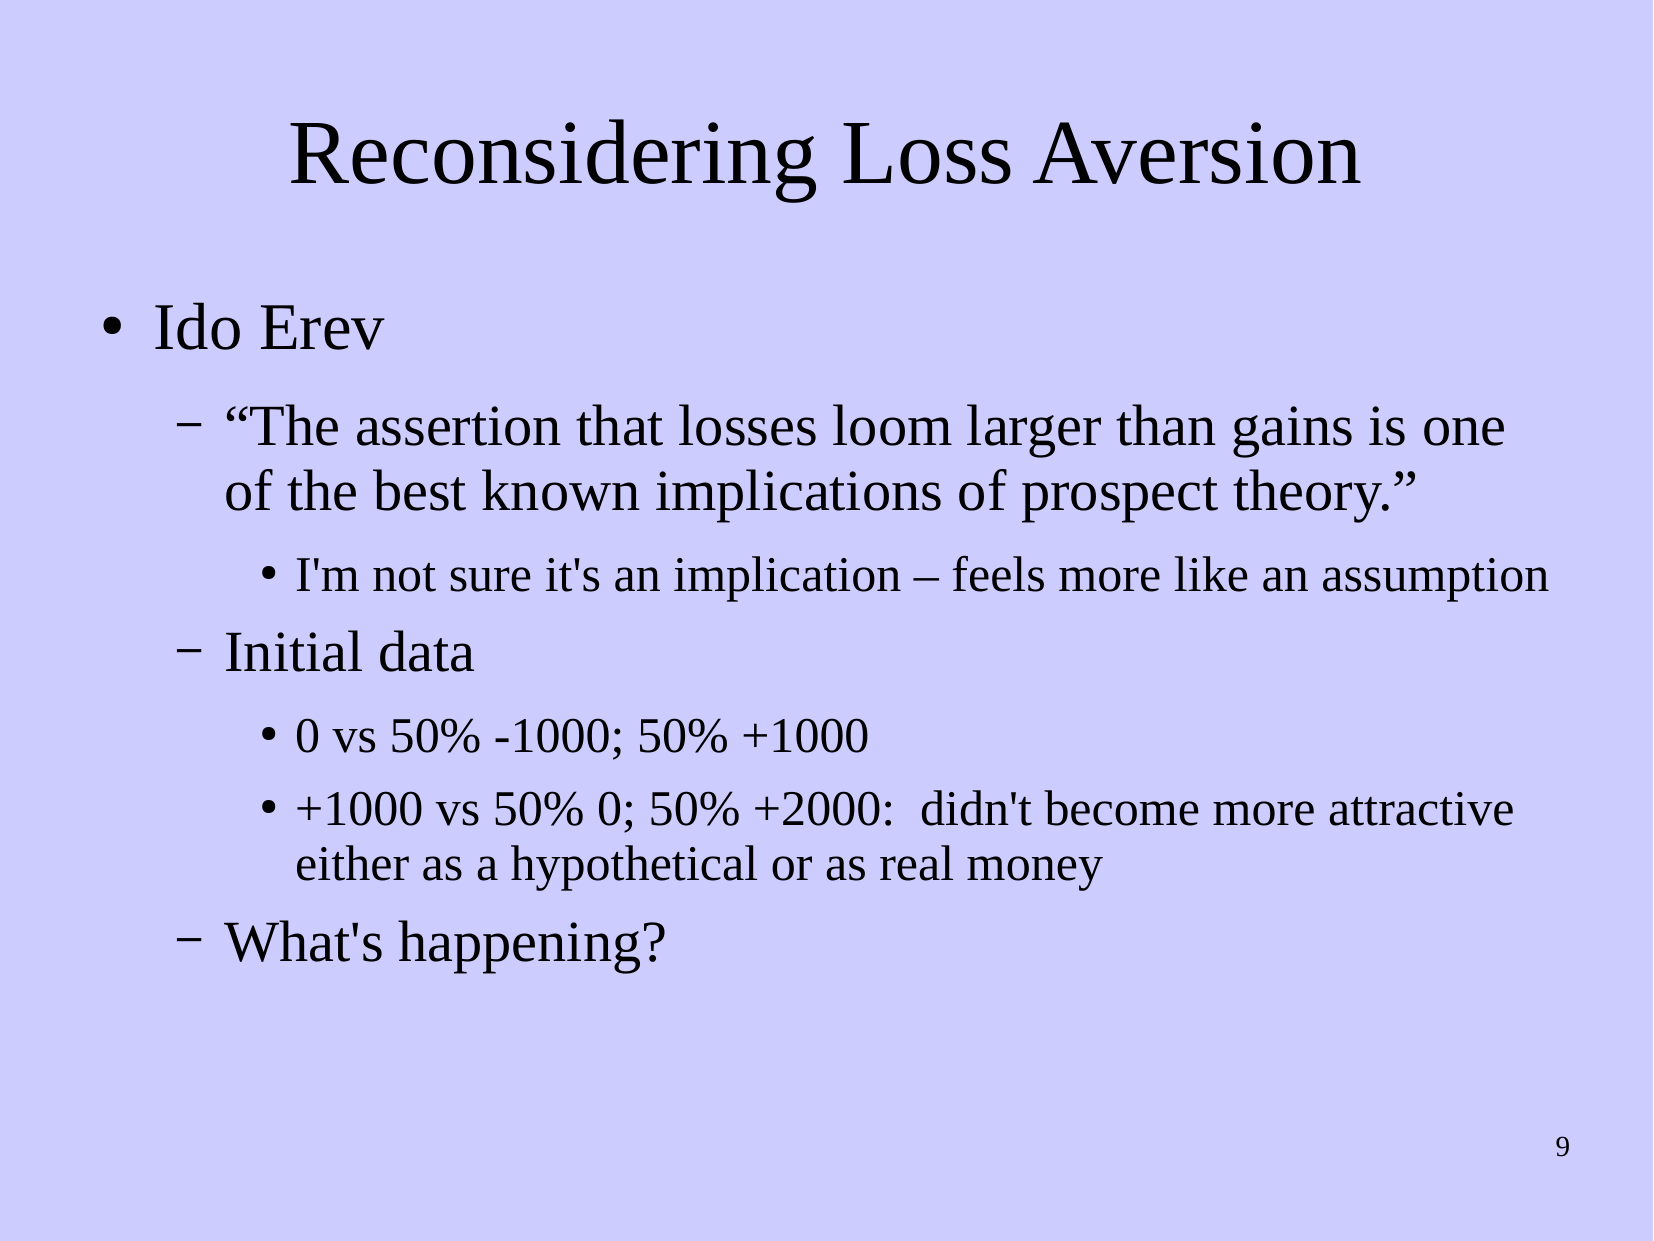

# Reconsidering Loss Aversion
Ido Erev
“The assertion that losses loom larger than gains is one of the best known implications of prospect theory.”
I'm not sure it's an implication – feels more like an assumption
Initial data
0 vs 50% -1000; 50% +1000
+1000 vs 50% 0; 50% +2000: didn't become more attractive either as a hypothetical or as real money
What's happening?
9